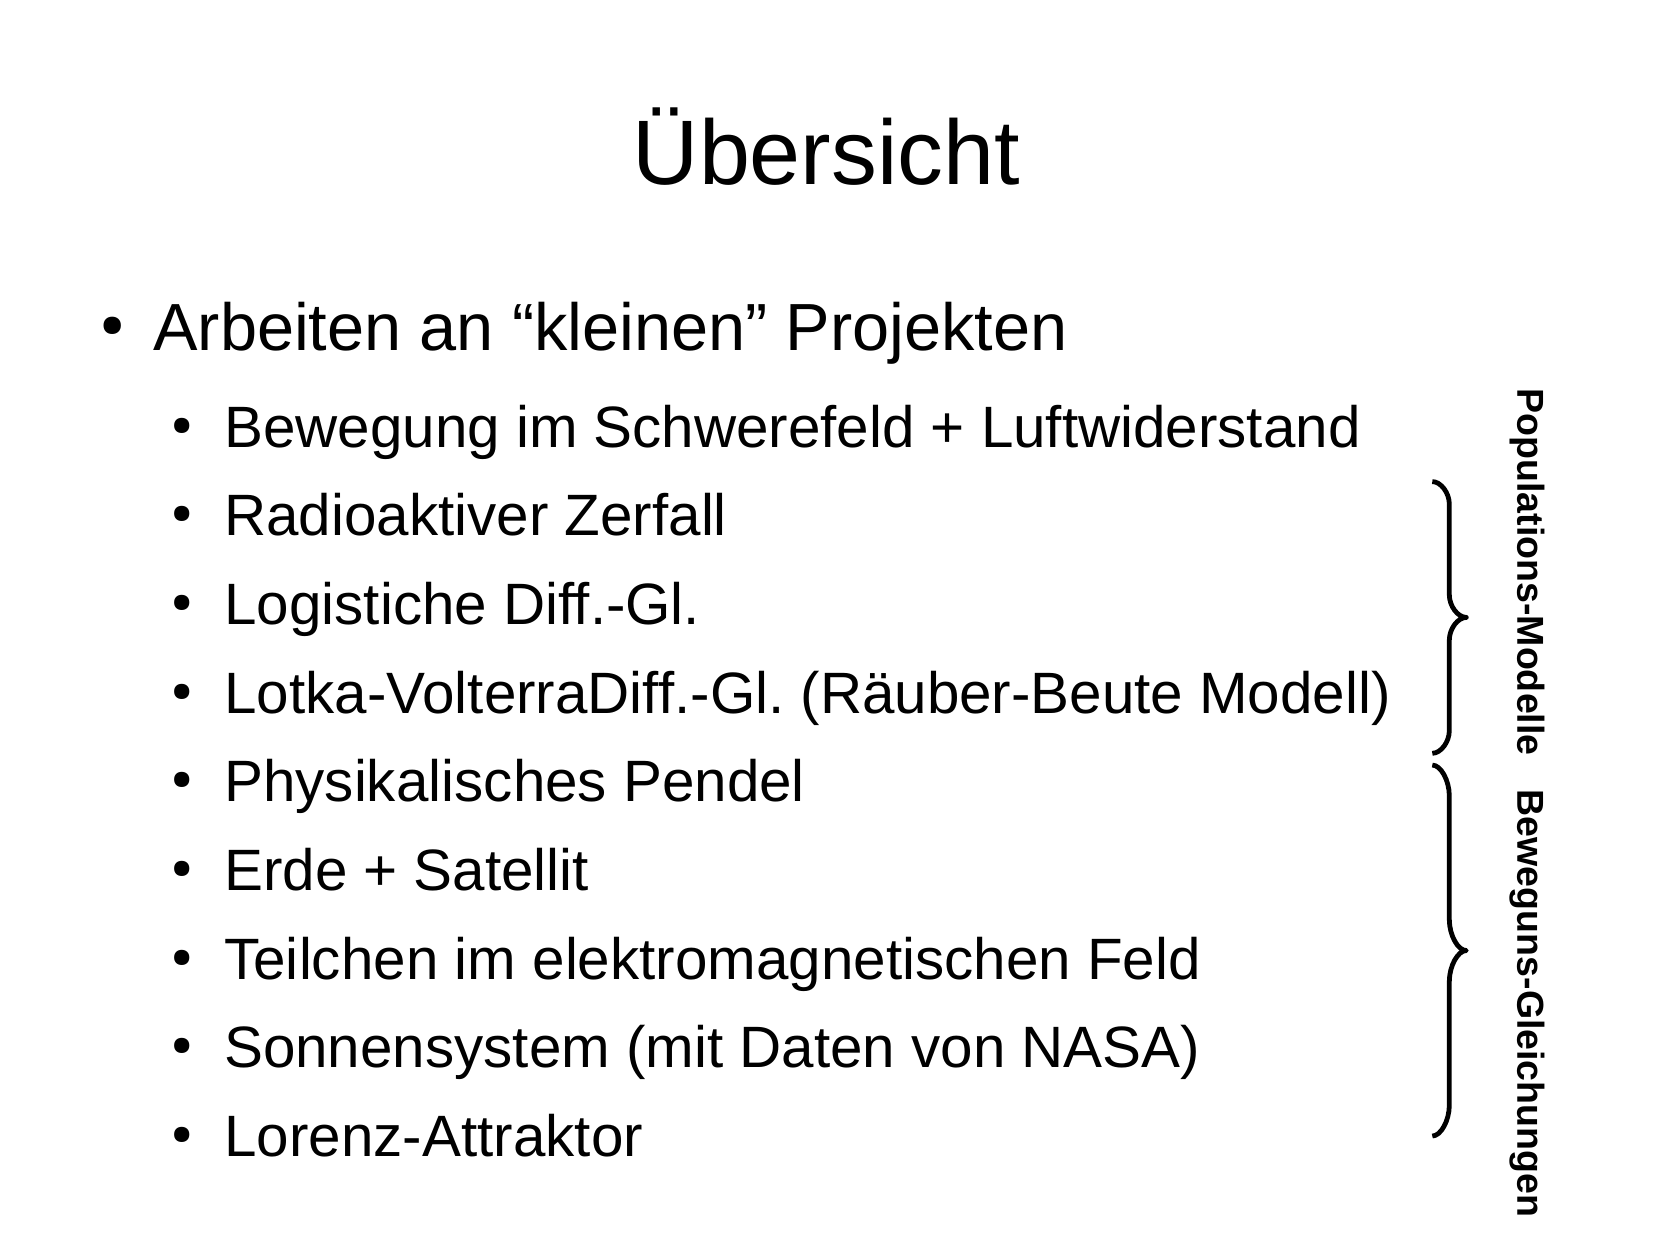

# Übersicht
Arbeiten an “kleinen” Projekten
Bewegung im Schwerefeld + Luftwiderstand
Radioaktiver Zerfall
Logistiche Diff.-Gl.
Lotka-VolterraDiff.-Gl. (Räuber-Beute Modell)
Physikalisches Pendel
Erde + Satellit
Teilchen im elektromagnetischen Feld
Sonnensystem (mit Daten von NASA)
Lorenz-Attraktor
Populations-Modelle
Beweguns-Gleichungen